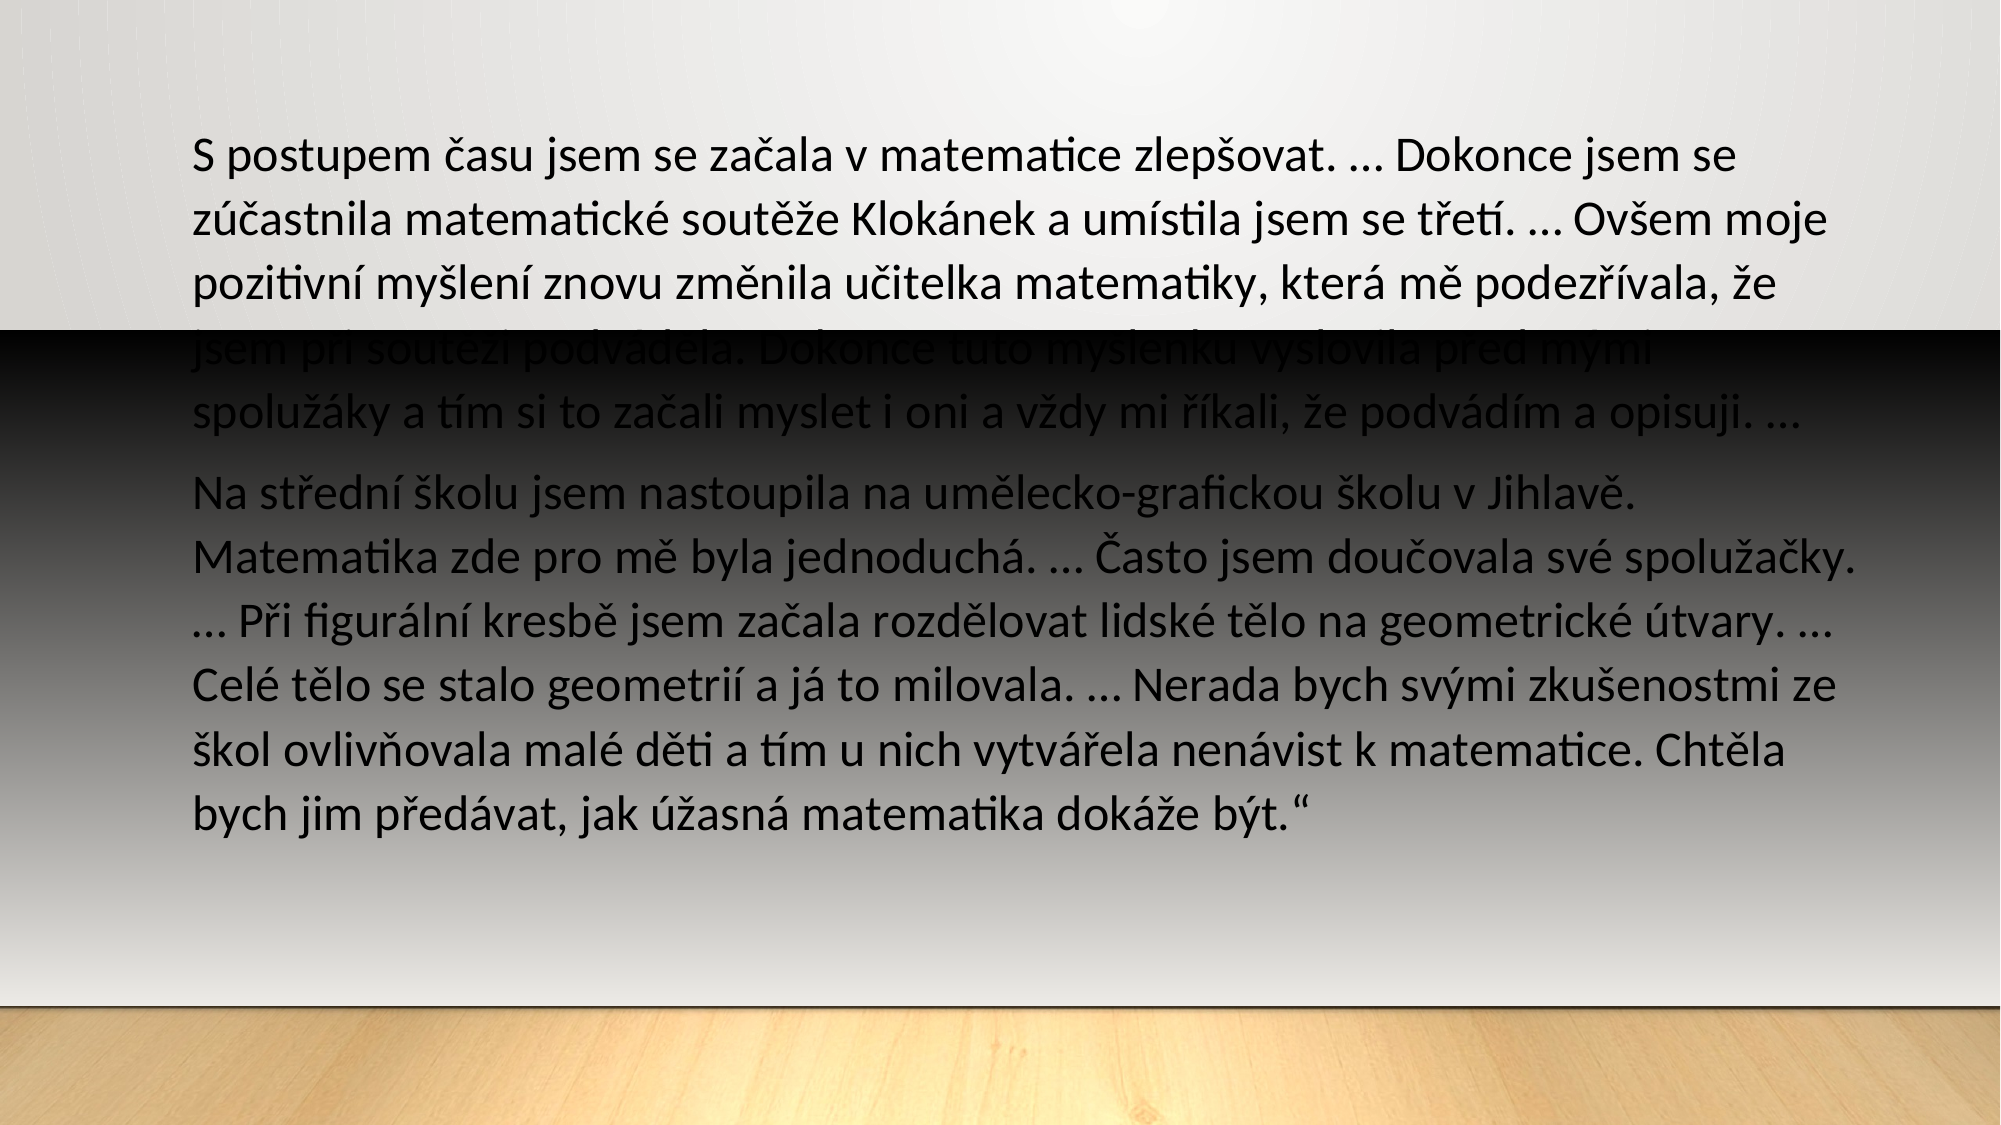

S postupem času jsem se začala v matematice zlepšovat. … Dokonce jsem se zúčastnila matematické soutěže Klokánek a umístila jsem se třetí. … Ovšem moje pozitivní myšlení znovu změnila učitelka matematiky, která mě podezřívala, že jsem při soutěži podváděla. Dokonce tuto myšlenku vyslovila před mými spolužáky a tím si to začali myslet i oni a vždy mi říkali, že podvádím a opisuji. …
Na střední školu jsem nastoupila na umělecko-grafickou školu v Jihlavě. Matematika zde pro mě byla jednoduchá. … Často jsem doučovala své spolužačky. … Při figurální kresbě jsem začala rozdělovat lidské tělo na geometrické útvary. … Celé tělo se stalo geometrií a já to milovala. … Nerada bych svými zkušenostmi ze škol ovlivňovala malé děti a tím u nich vytvářela nenávist k matematice. Chtěla bych jim předávat, jak úžasná matematika dokáže být.“